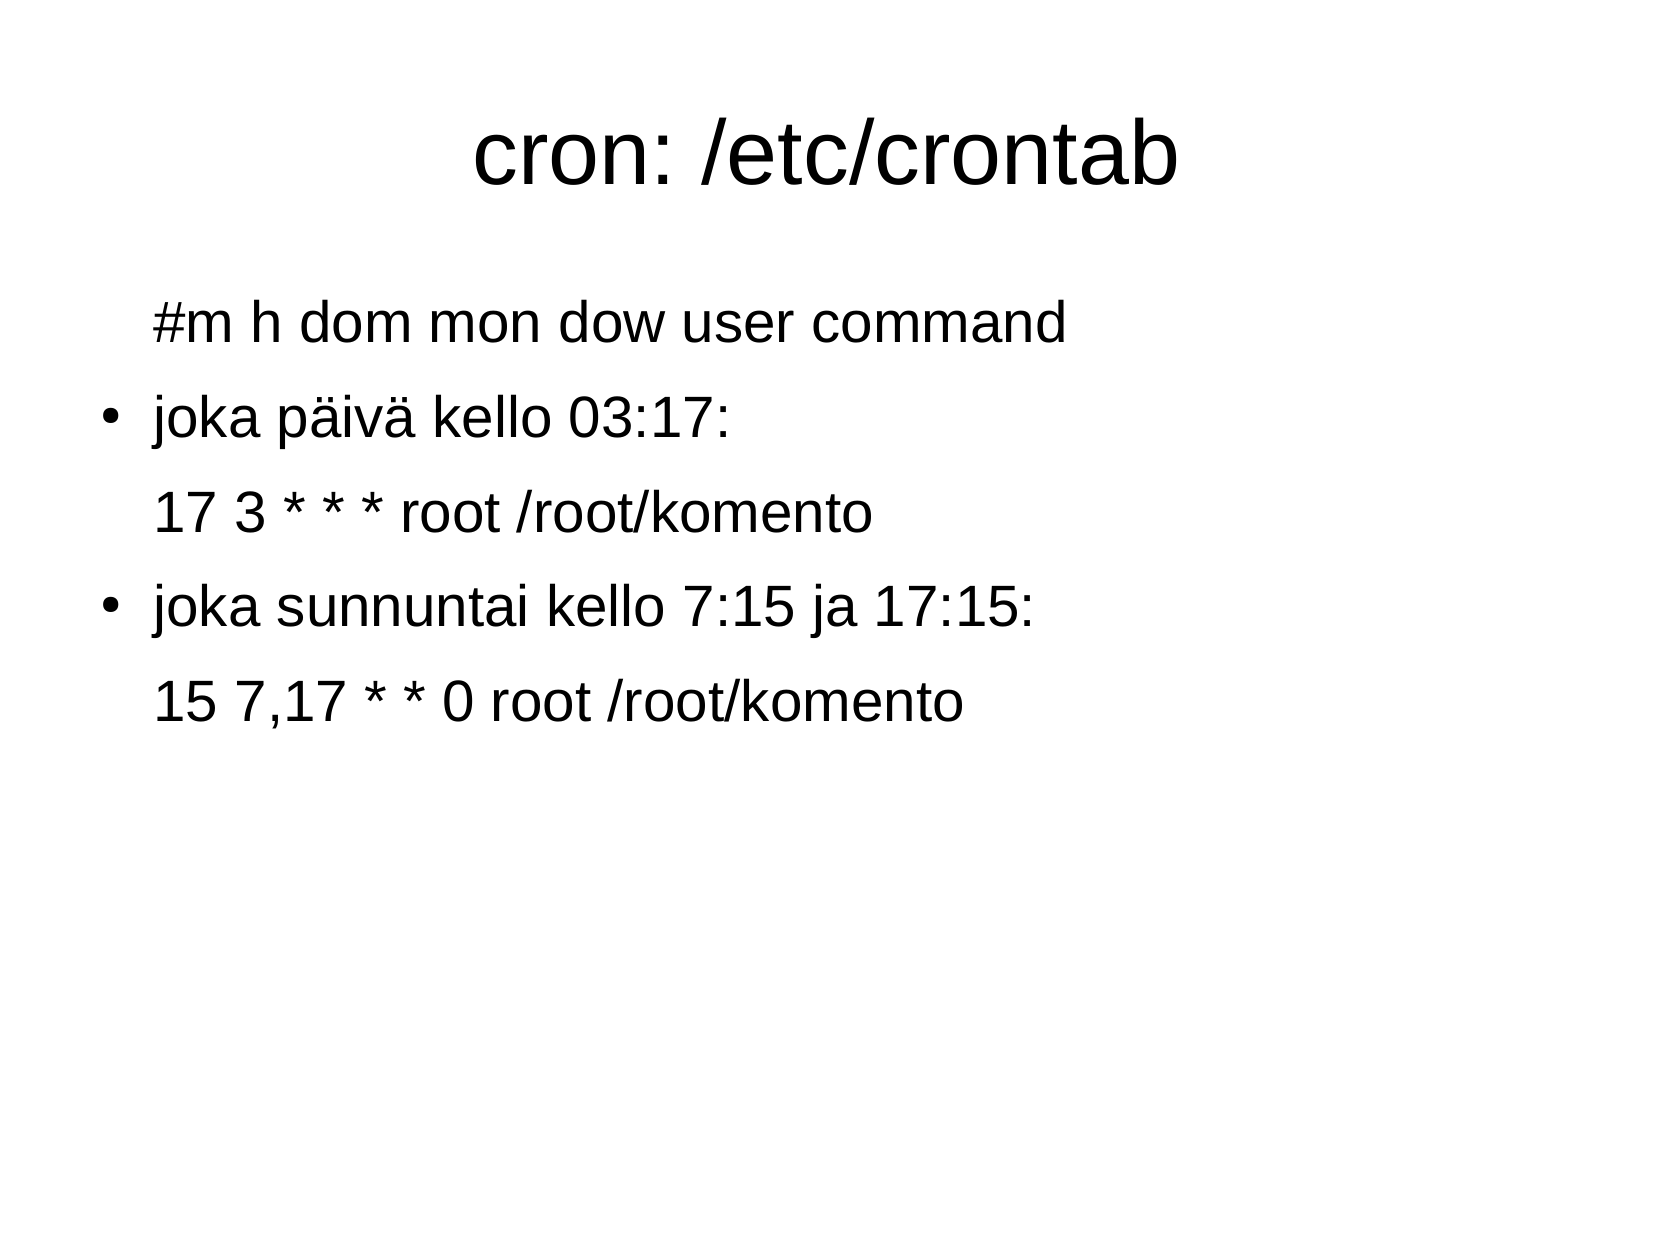

# cron: /etc/crontab
#m h dom mon dow user command
joka päivä kello 03:17:
17 3 * * * root /root/komento
joka sunnuntai kello 7:15 ja 17:15:
15 7,17 * * 0 root /root/komento